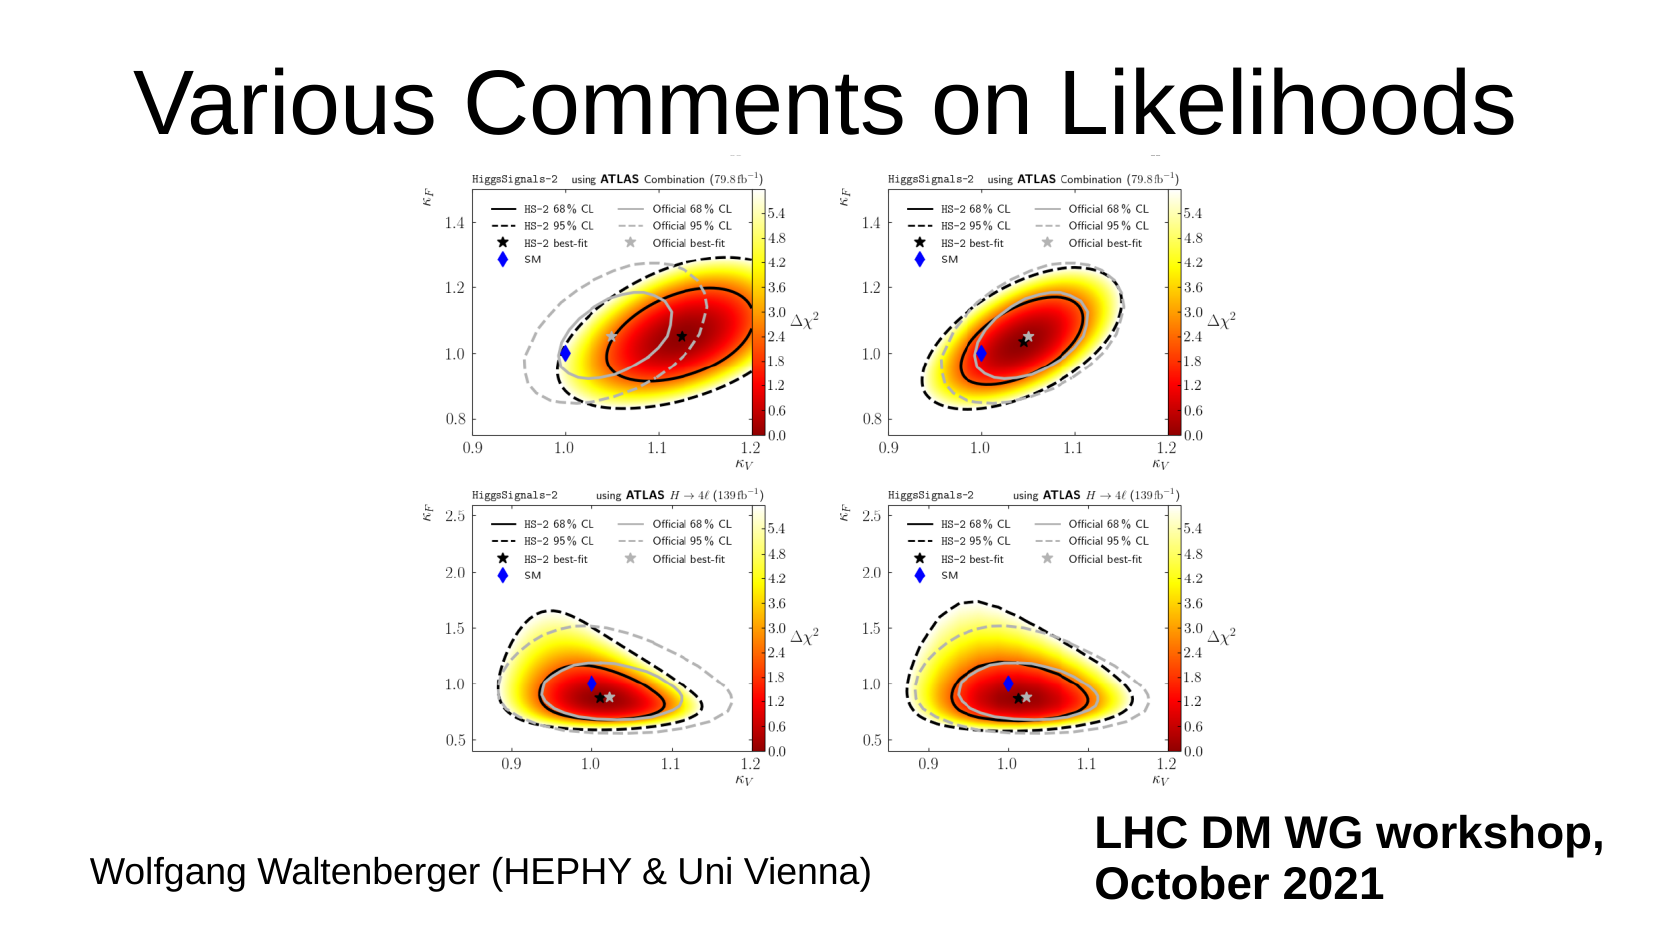

# Various Comments on Likelihoods
LHC DM WG workshop,
October 2021
Wolfgang Waltenberger (HEPHY & Uni Vienna)